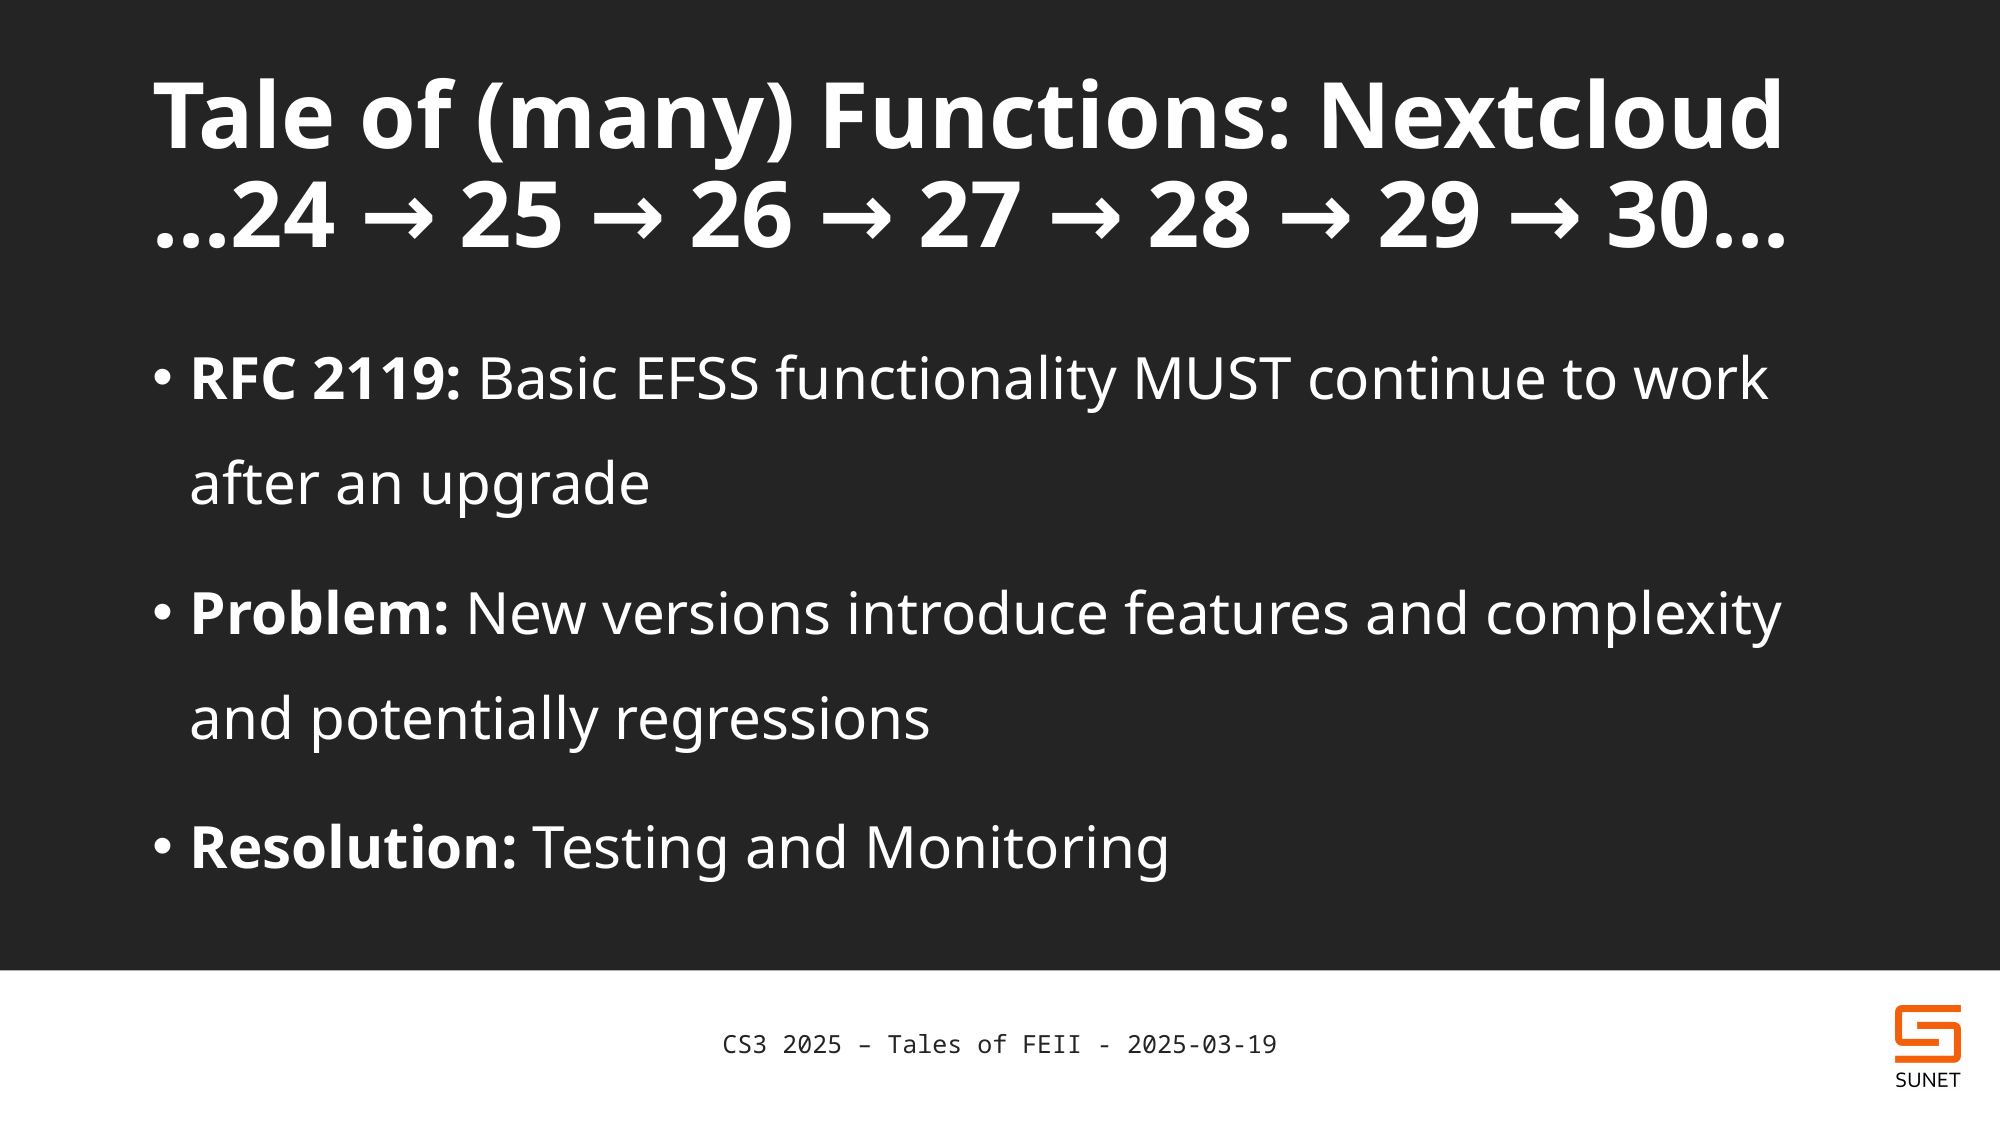

# Tale of (many) Functions: Nextcloud ...24 → 25 → 26 → 27 → 28 → 29 → 30...
RFC 2119: Basic EFSS functionality MUST continue to work after an upgrade
Problem: New versions introduce features and complexity and potentially regressions
Resolution: Testing and Monitoring
CS3 2025 – Tales of FEII - 2025-03-19